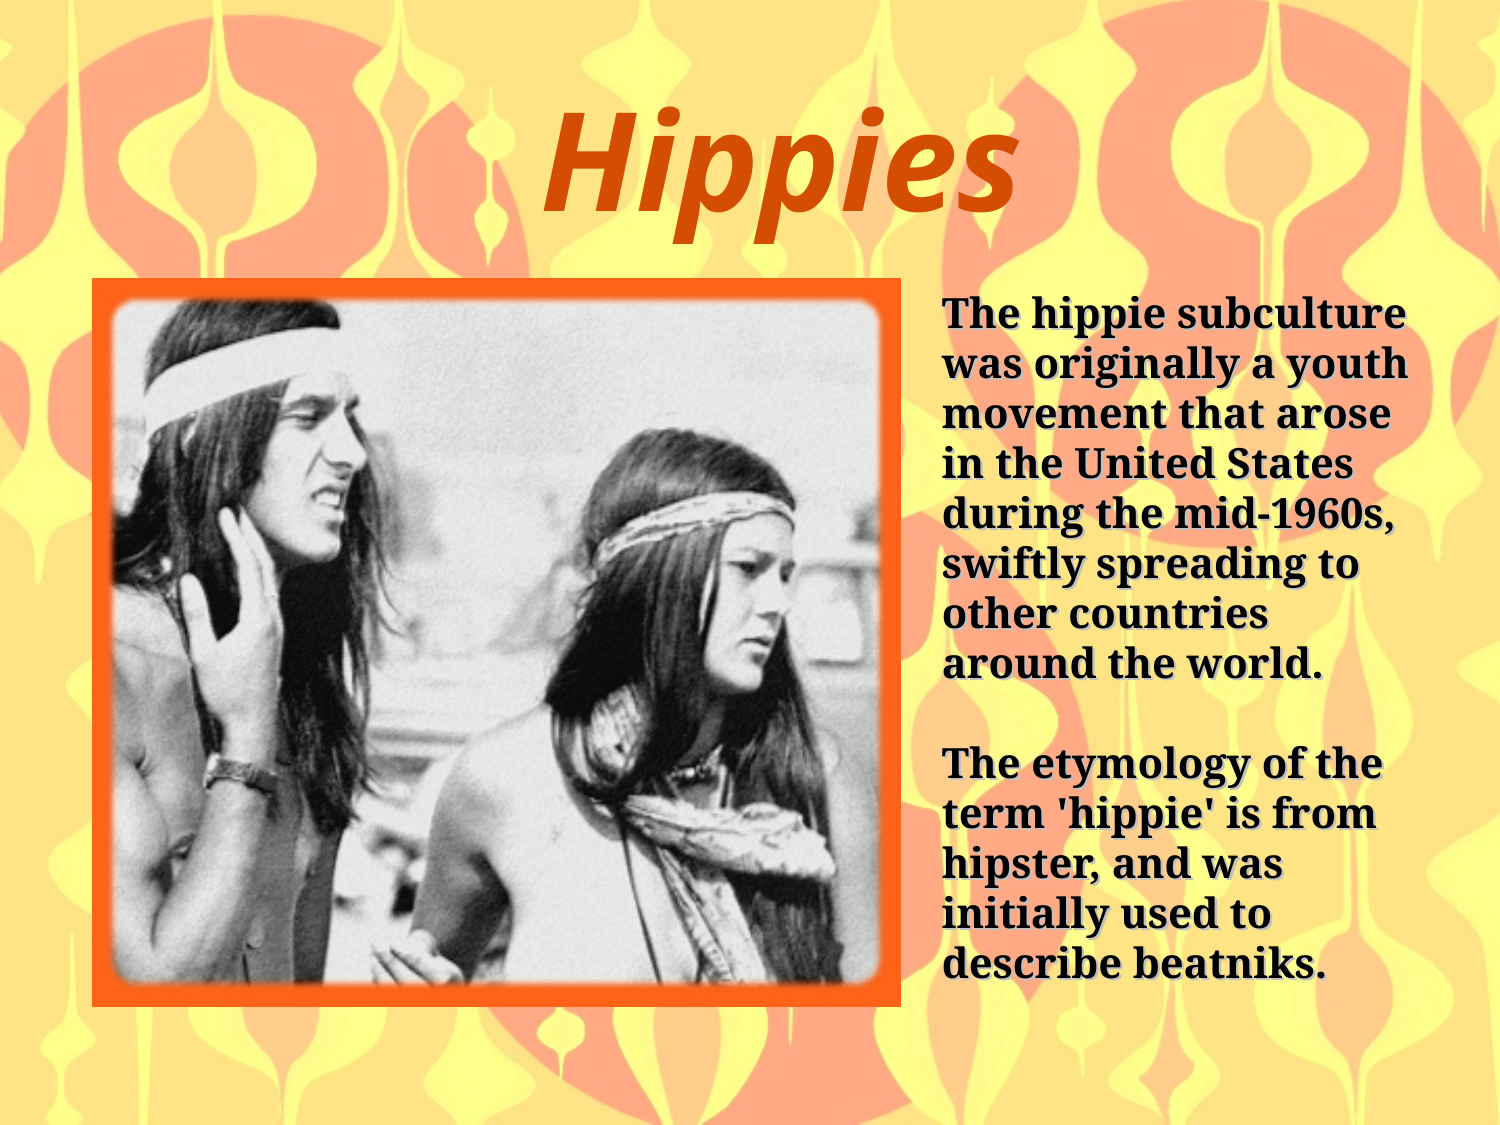

Hippies
The hippie subculture was originally a youth movement that arose in the United States during the mid-1960s, swiftly spreading to other countries around the world.
The etymology of the term 'hippie' is from hipster, and was initially used to describe beatniks.